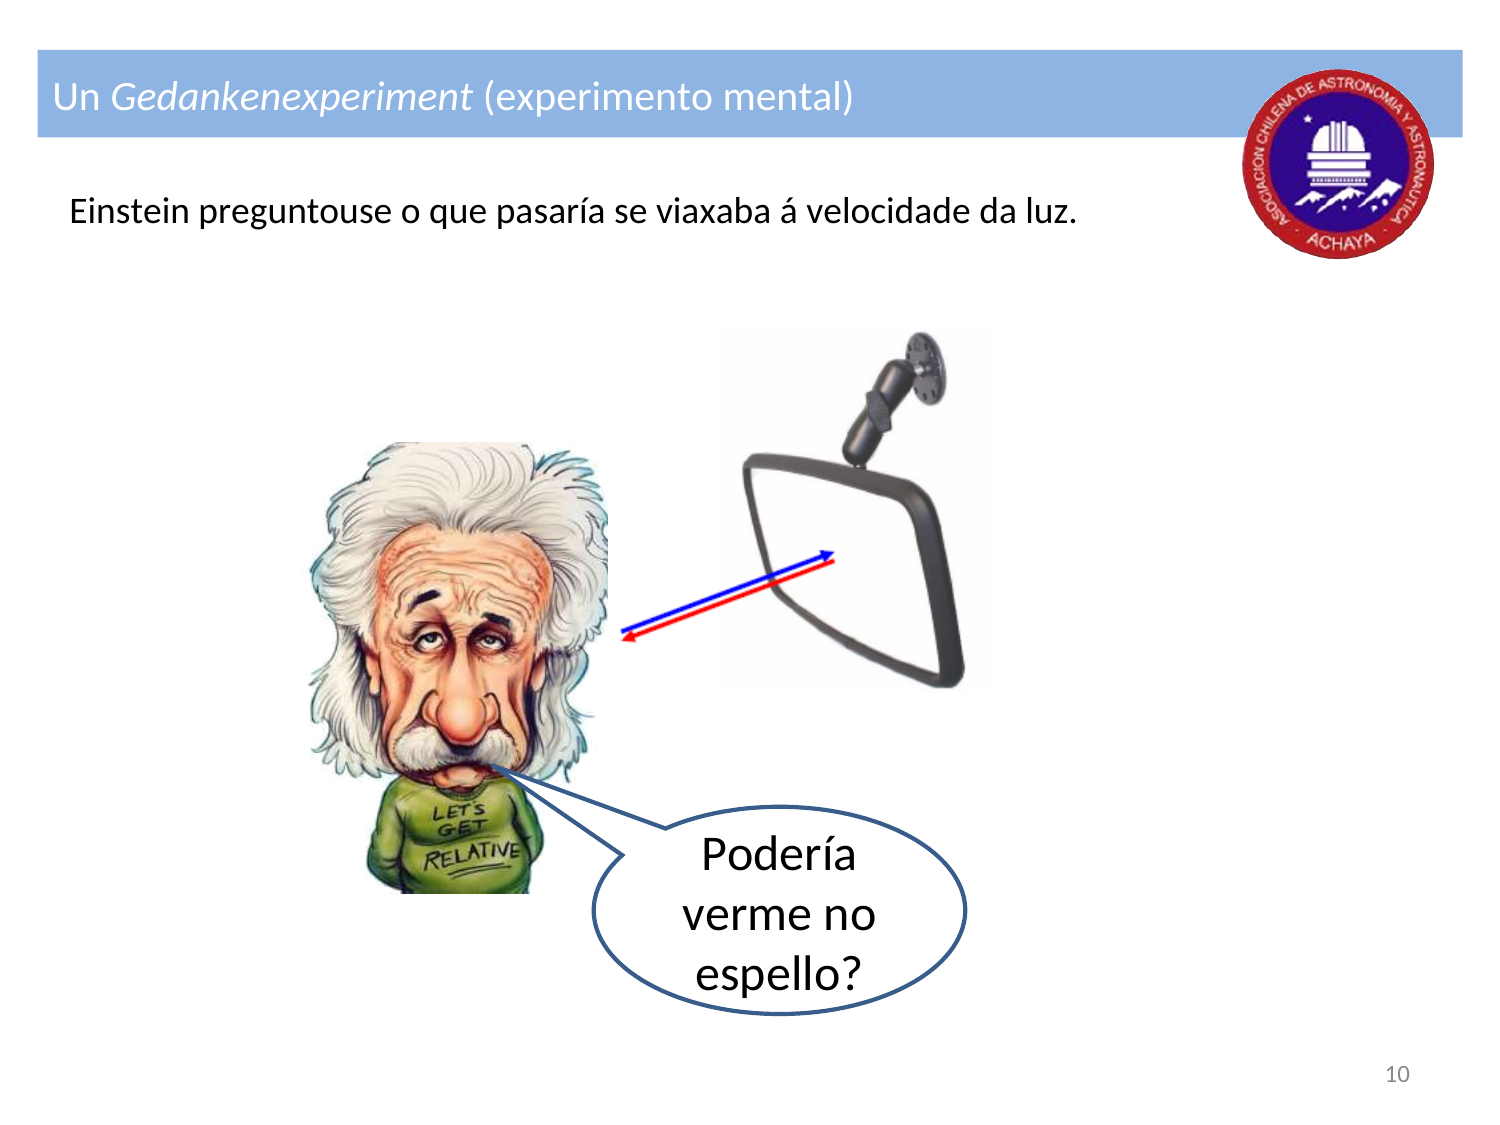

Un Gedankenexperiment (experimento mental)
Einstein preguntouse o que pasaría se viaxaba á velocidade da luz.
Podería verme no espello?